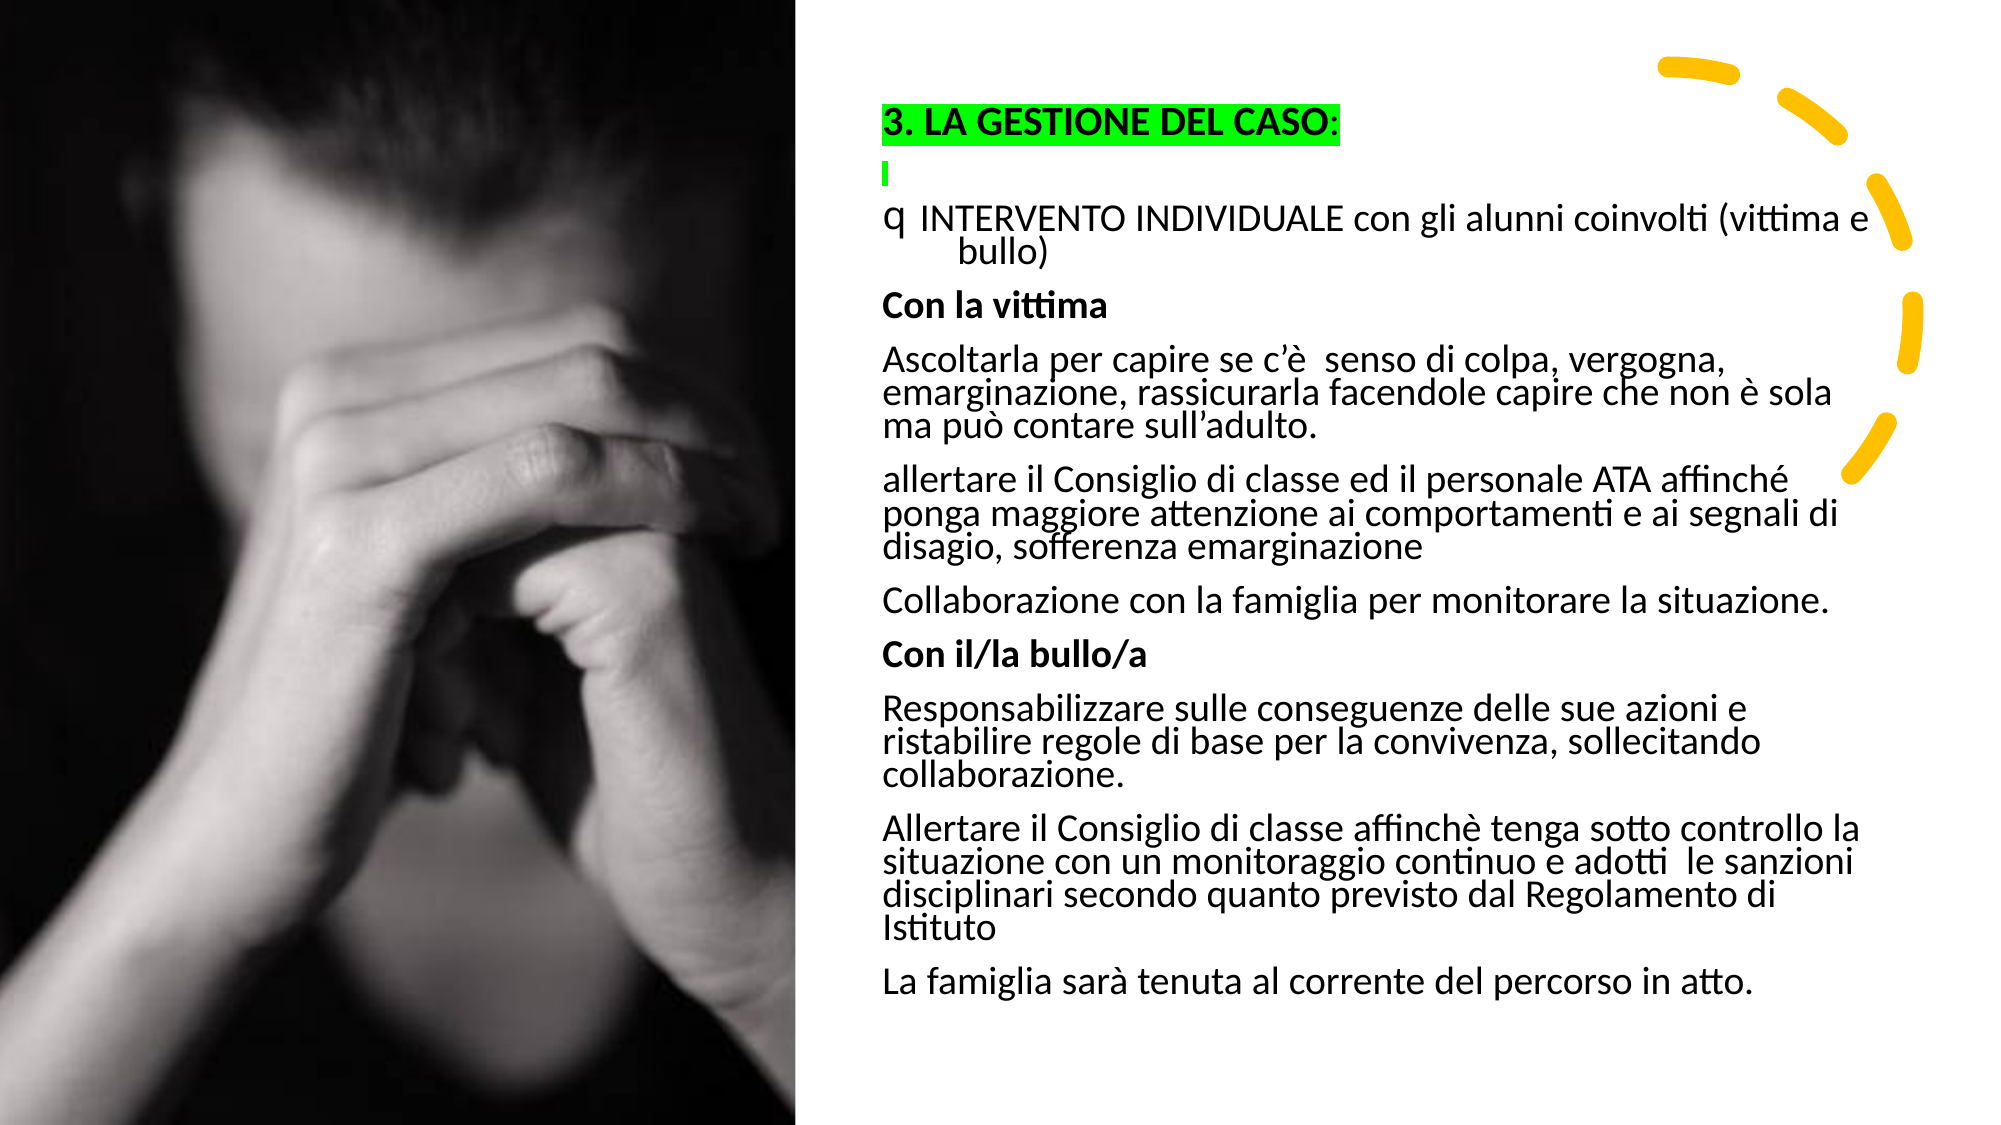

# 3. LA GESTIONE DEL CASO:
INTERVENTO INDIVIDUALE con gli alunni coinvolti (vittima e bullo)
Con la vittima
Ascoltarla per capire se c’è senso di colpa, vergogna, emarginazione, rassicurarla facendole capire che non è sola ma può contare sull’adulto.
allertare il Consiglio di classe ed il personale ATA affinché ponga maggiore attenzione ai comportamenti e ai segnali di disagio, sofferenza emarginazione
Collaborazione con la famiglia per monitorare la situazione.
Con il/la bullo/a
Responsabilizzare sulle conseguenze delle sue azioni e ristabilire regole di base per la convivenza, sollecitando collaborazione.
Allertare il Consiglio di classe affinchè tenga sotto controllo la situazione con un monitoraggio continuo e adotti le sanzioni disciplinari secondo quanto previsto dal Regolamento di Istituto
La famiglia sarà tenuta al corrente del percorso in atto.